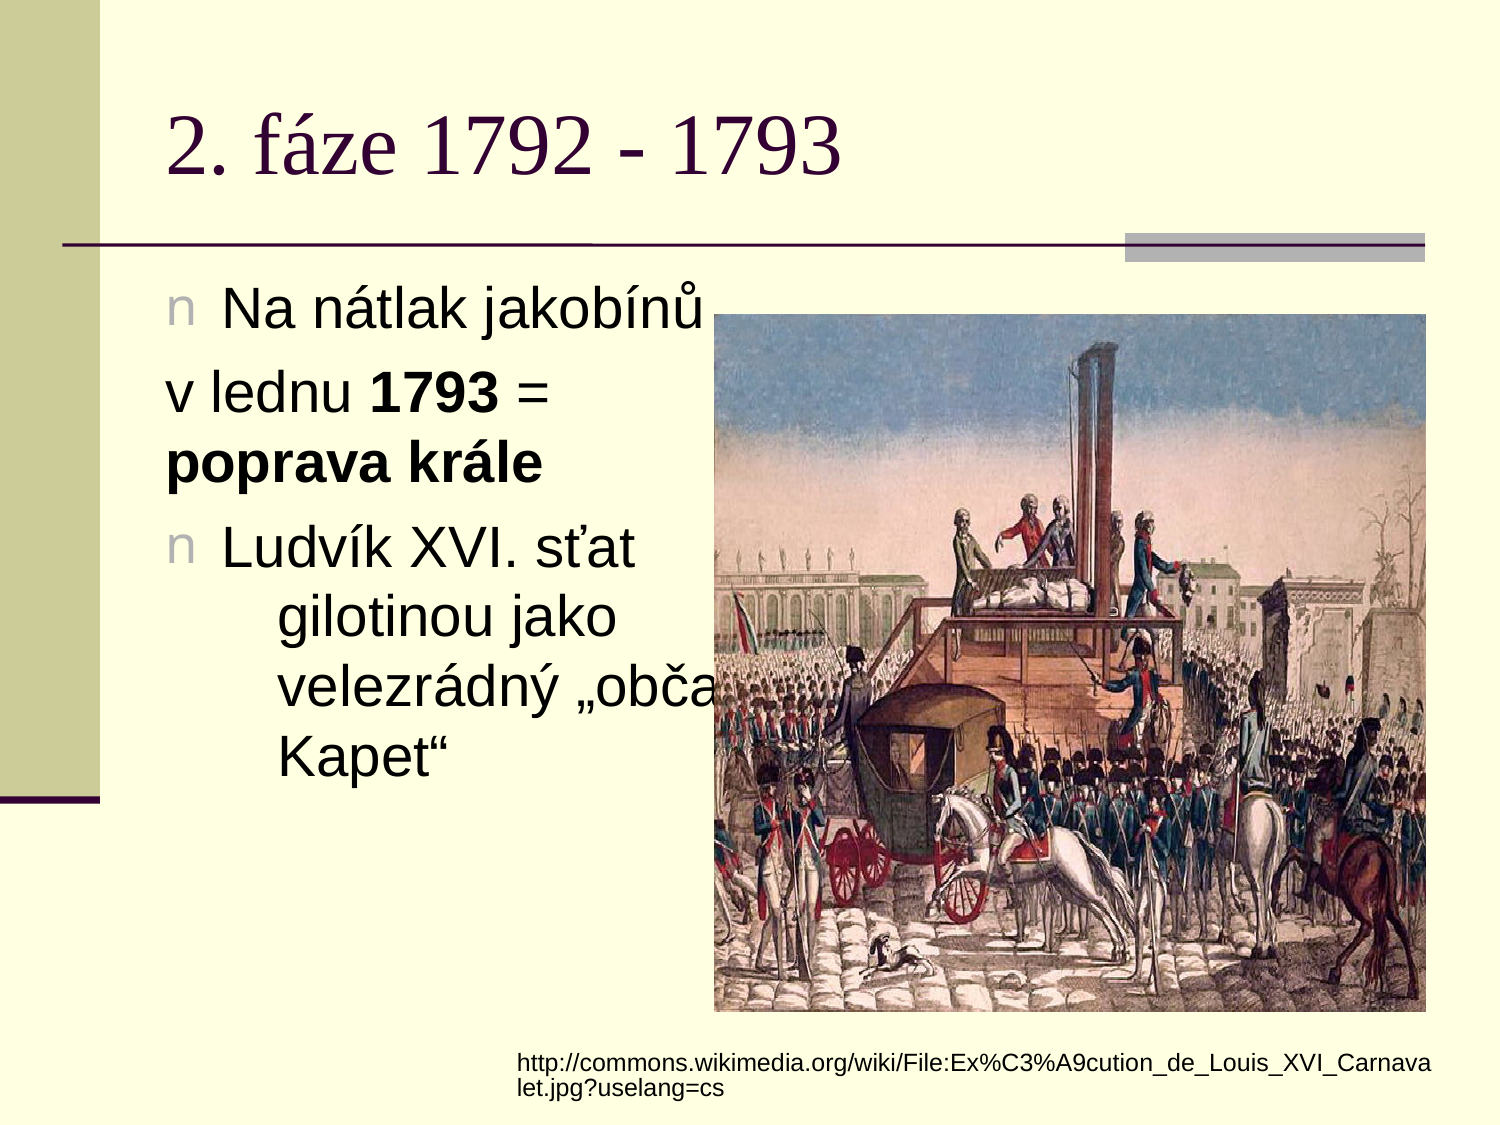

# 2. fáze 1792 - 1793
Na nátlak jakobínů
v lednu 1793 = poprava krále
Ludvík XVI. sťat gilotinou jako velezrádný „občan Kapet“
http://commons.wikimedia.org/wiki/File:Ex%C3%A9cution_de_Louis_XVI_Carnavalet.jpg?uselang=cs